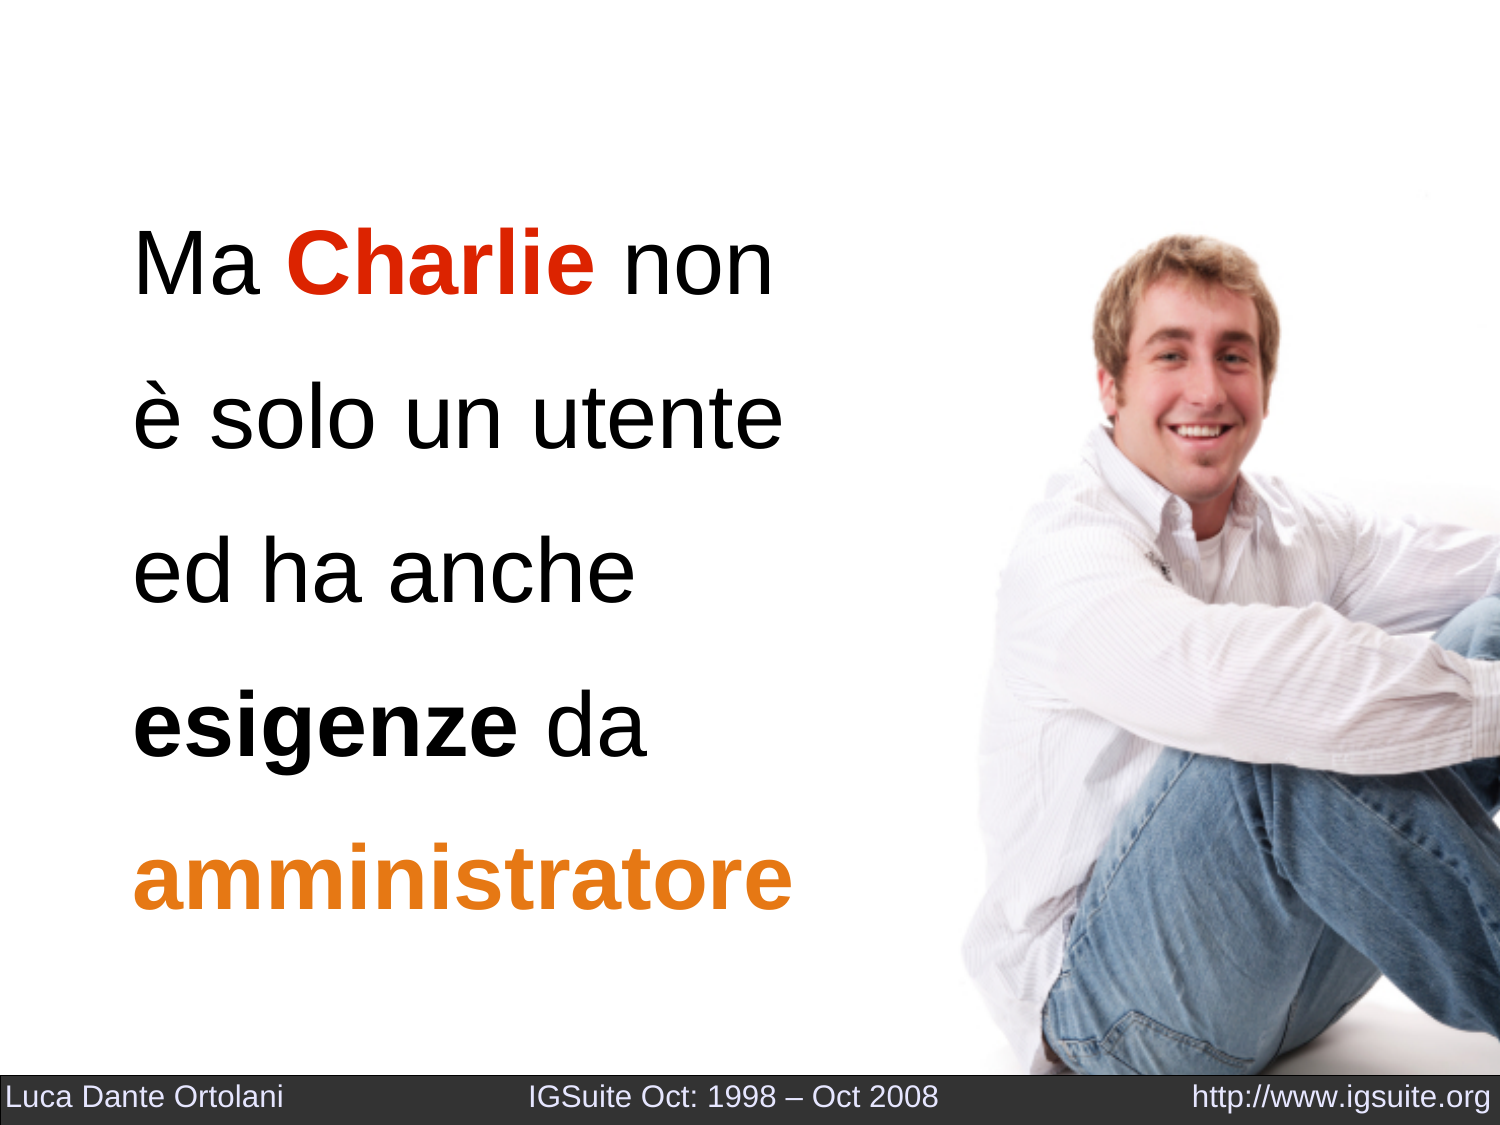

Ma Charlie non è solo un utente
ed ha anche esigenze da amministratore
Luca Dante Ortolani IGSuite Oct: 1998 – Oct 2008 http://www.igsuite.org